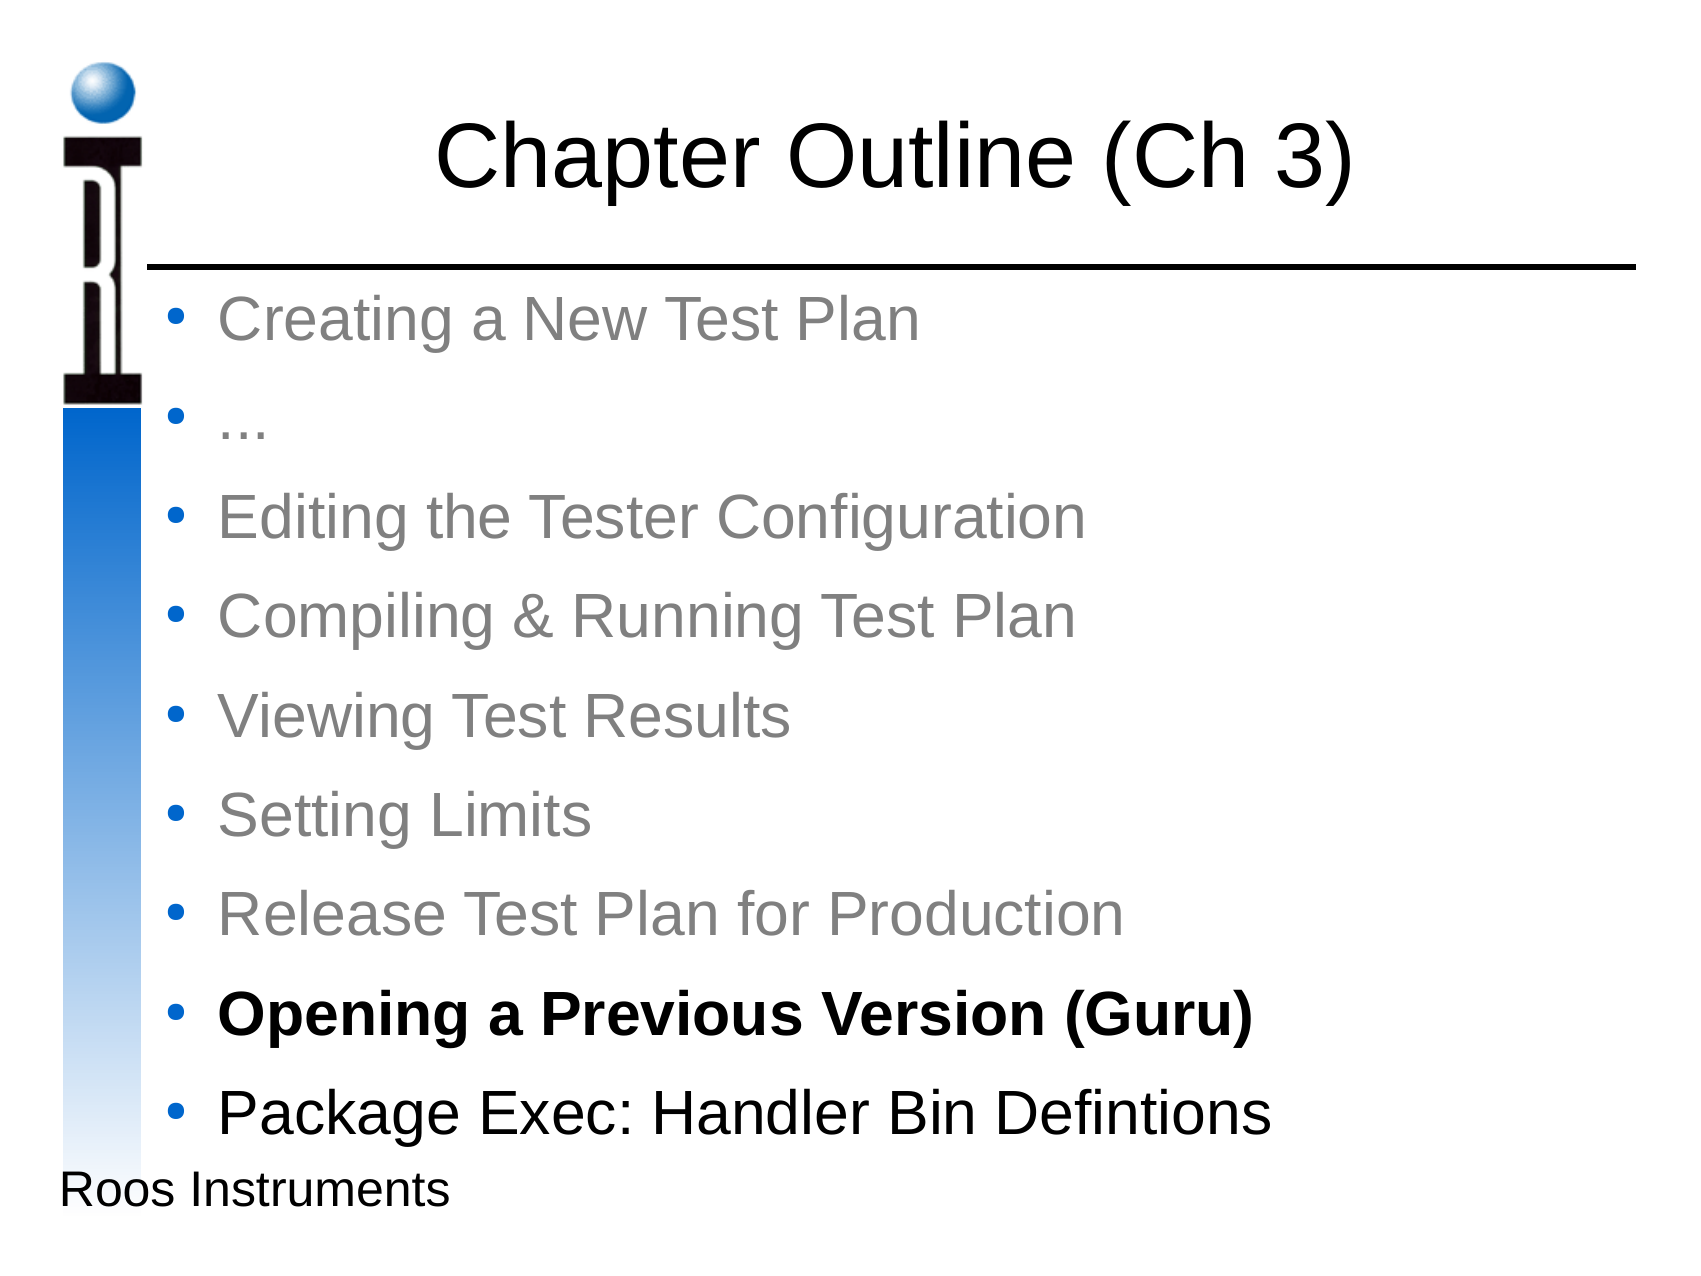

# Chapter Outline (Ch 3)
Creating a New Test Plan
...
Editing the Tester Configuration
Compiling & Running Test Plan
Viewing Test Results
Setting Limits
Release Test Plan for Production
Opening a Previous Version (Guru)
Package Exec: Handler Bin Defintions